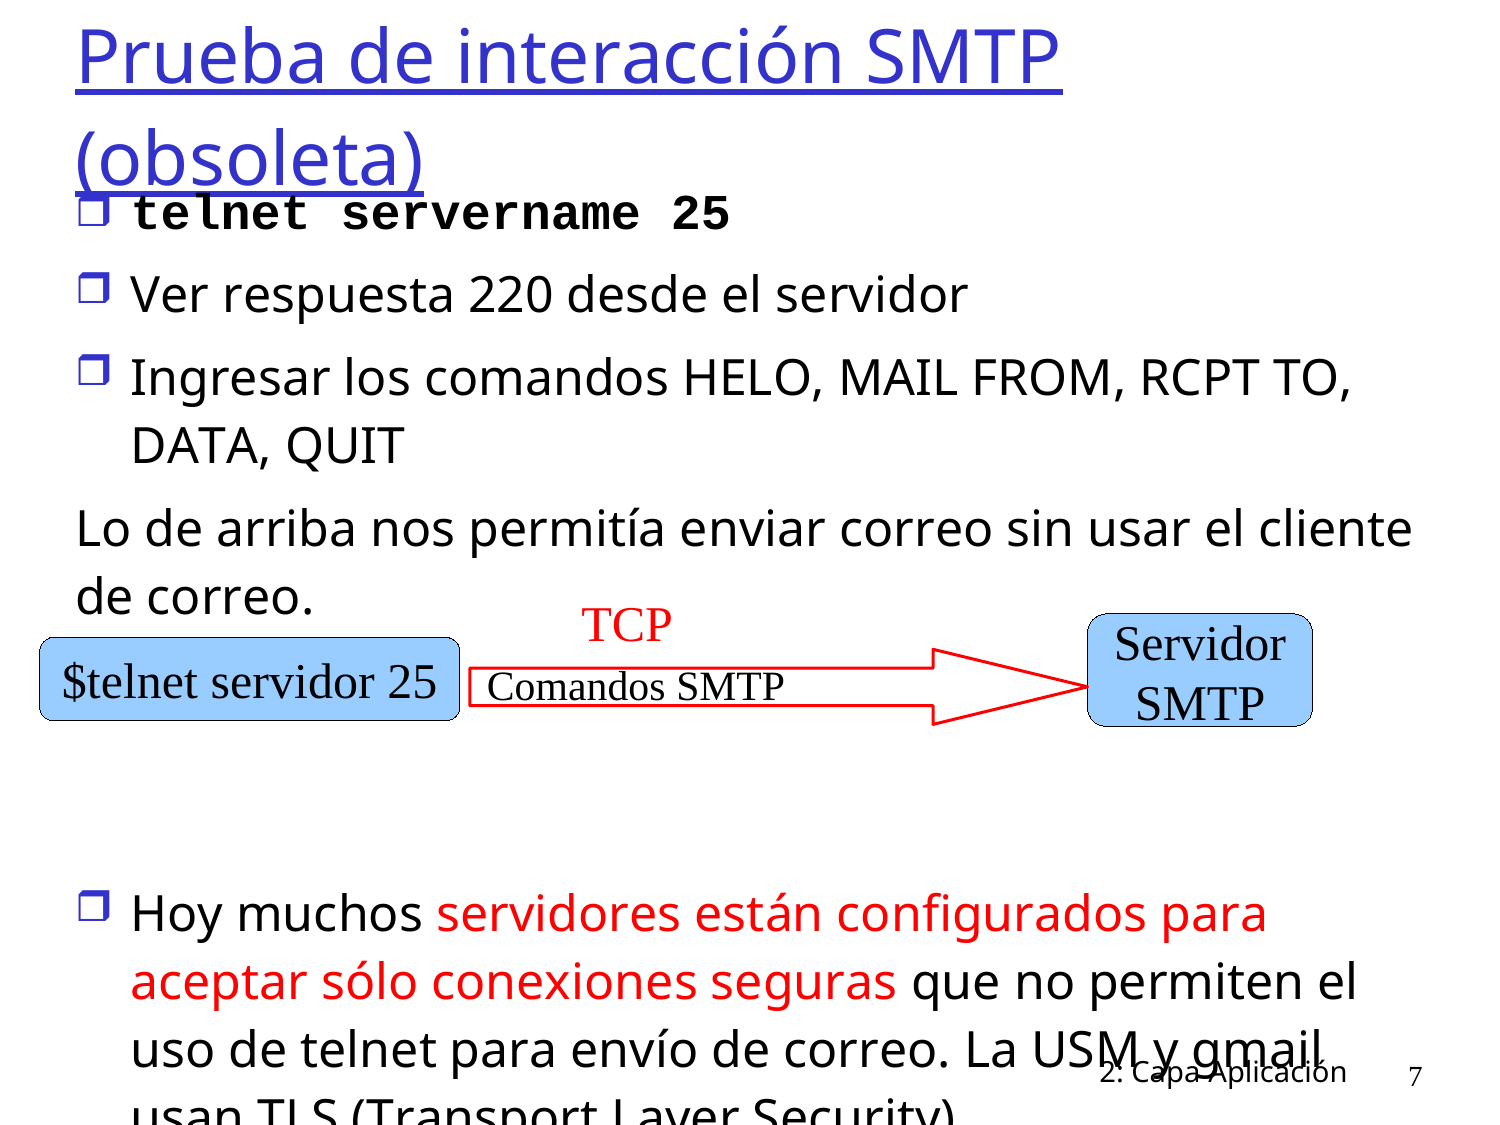

# Prueba de interacción SMTP (obsoleta)
telnet servername 25
Ver respuesta 220 desde el servidor
Ingresar los comandos HELO, MAIL FROM, RCPT TO, DATA, QUIT
Lo de arriba nos permitía enviar correo sin usar el cliente de correo.
Hoy muchos servidores están configurados para aceptar sólo conexiones seguras que no permiten el uso de telnet para envío de correo. La USM y gmail usan TLS (Transport Layer Security)
TCP
Servidor
SMTP
$telnet servidor 25
Comandos SMTP